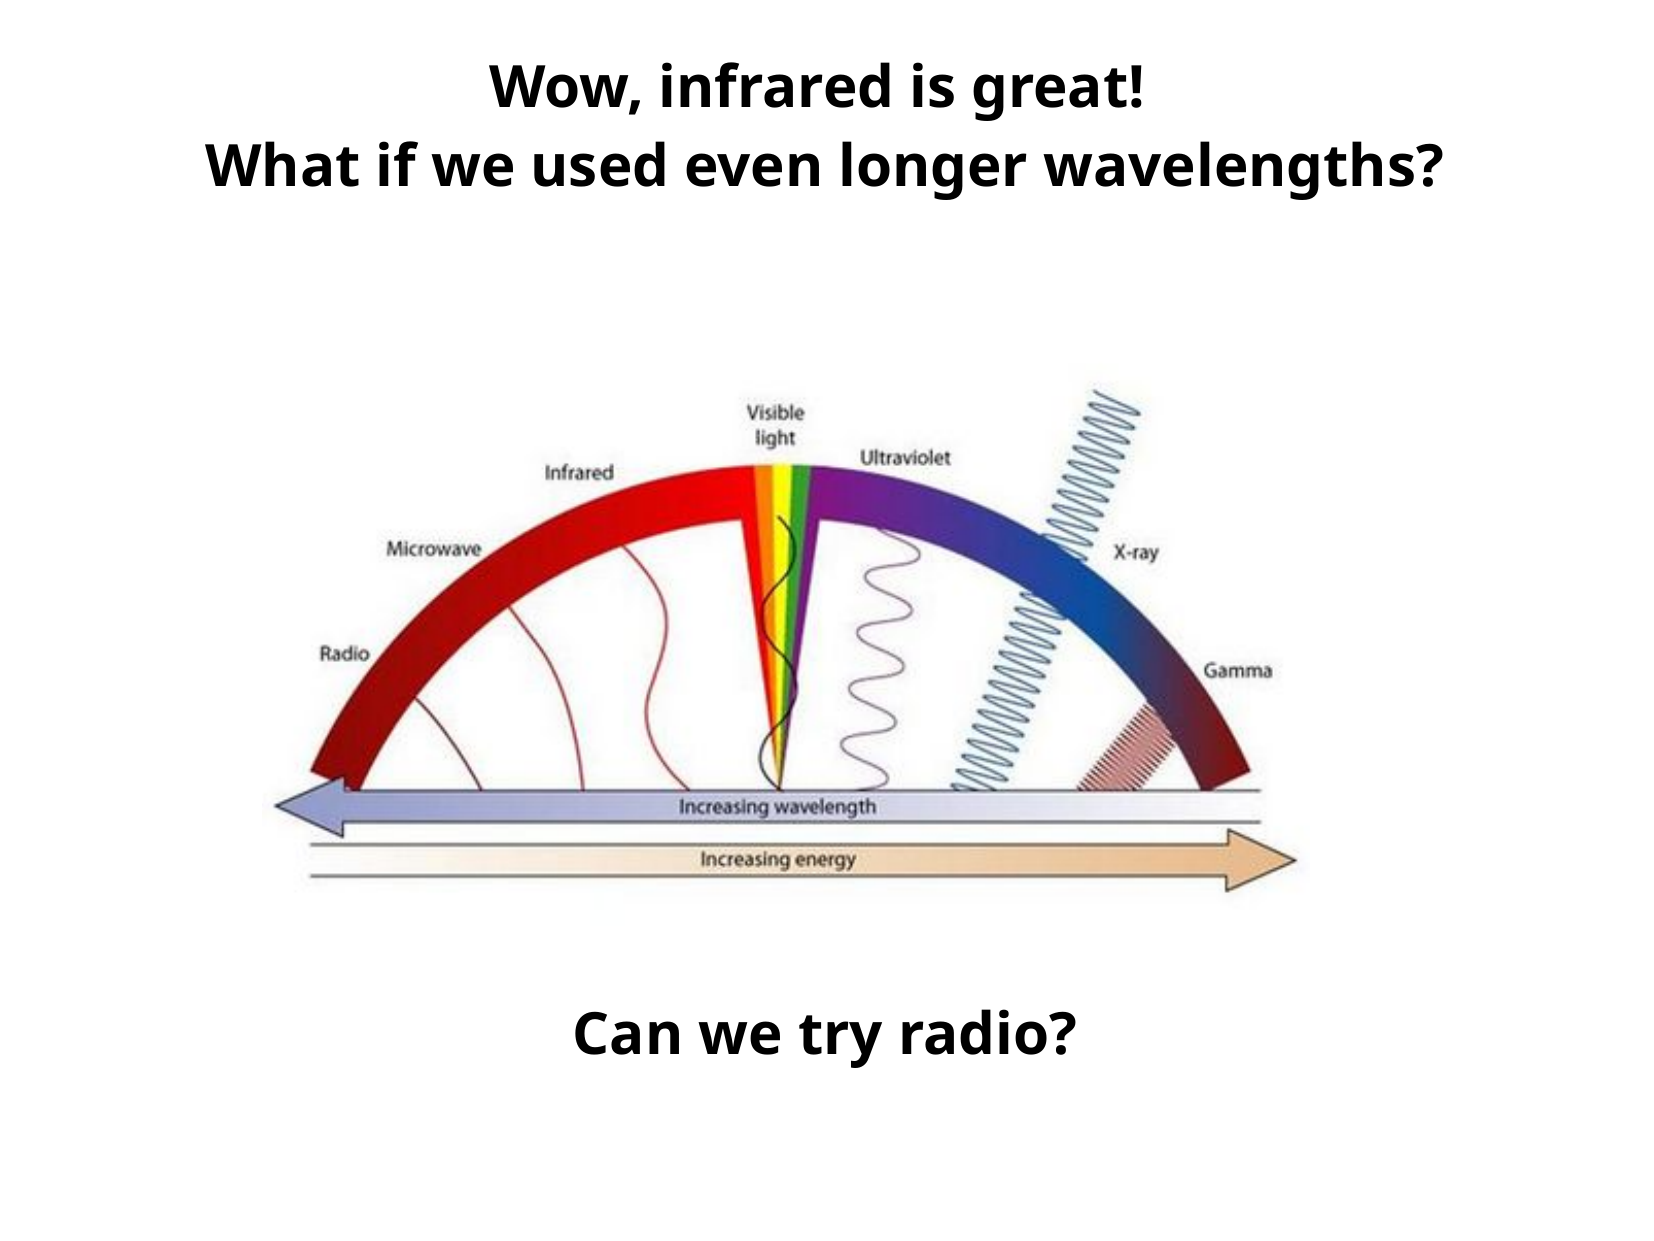

Wow, infrared is great!
What if we used even longer wavelengths?
Can we try radio?